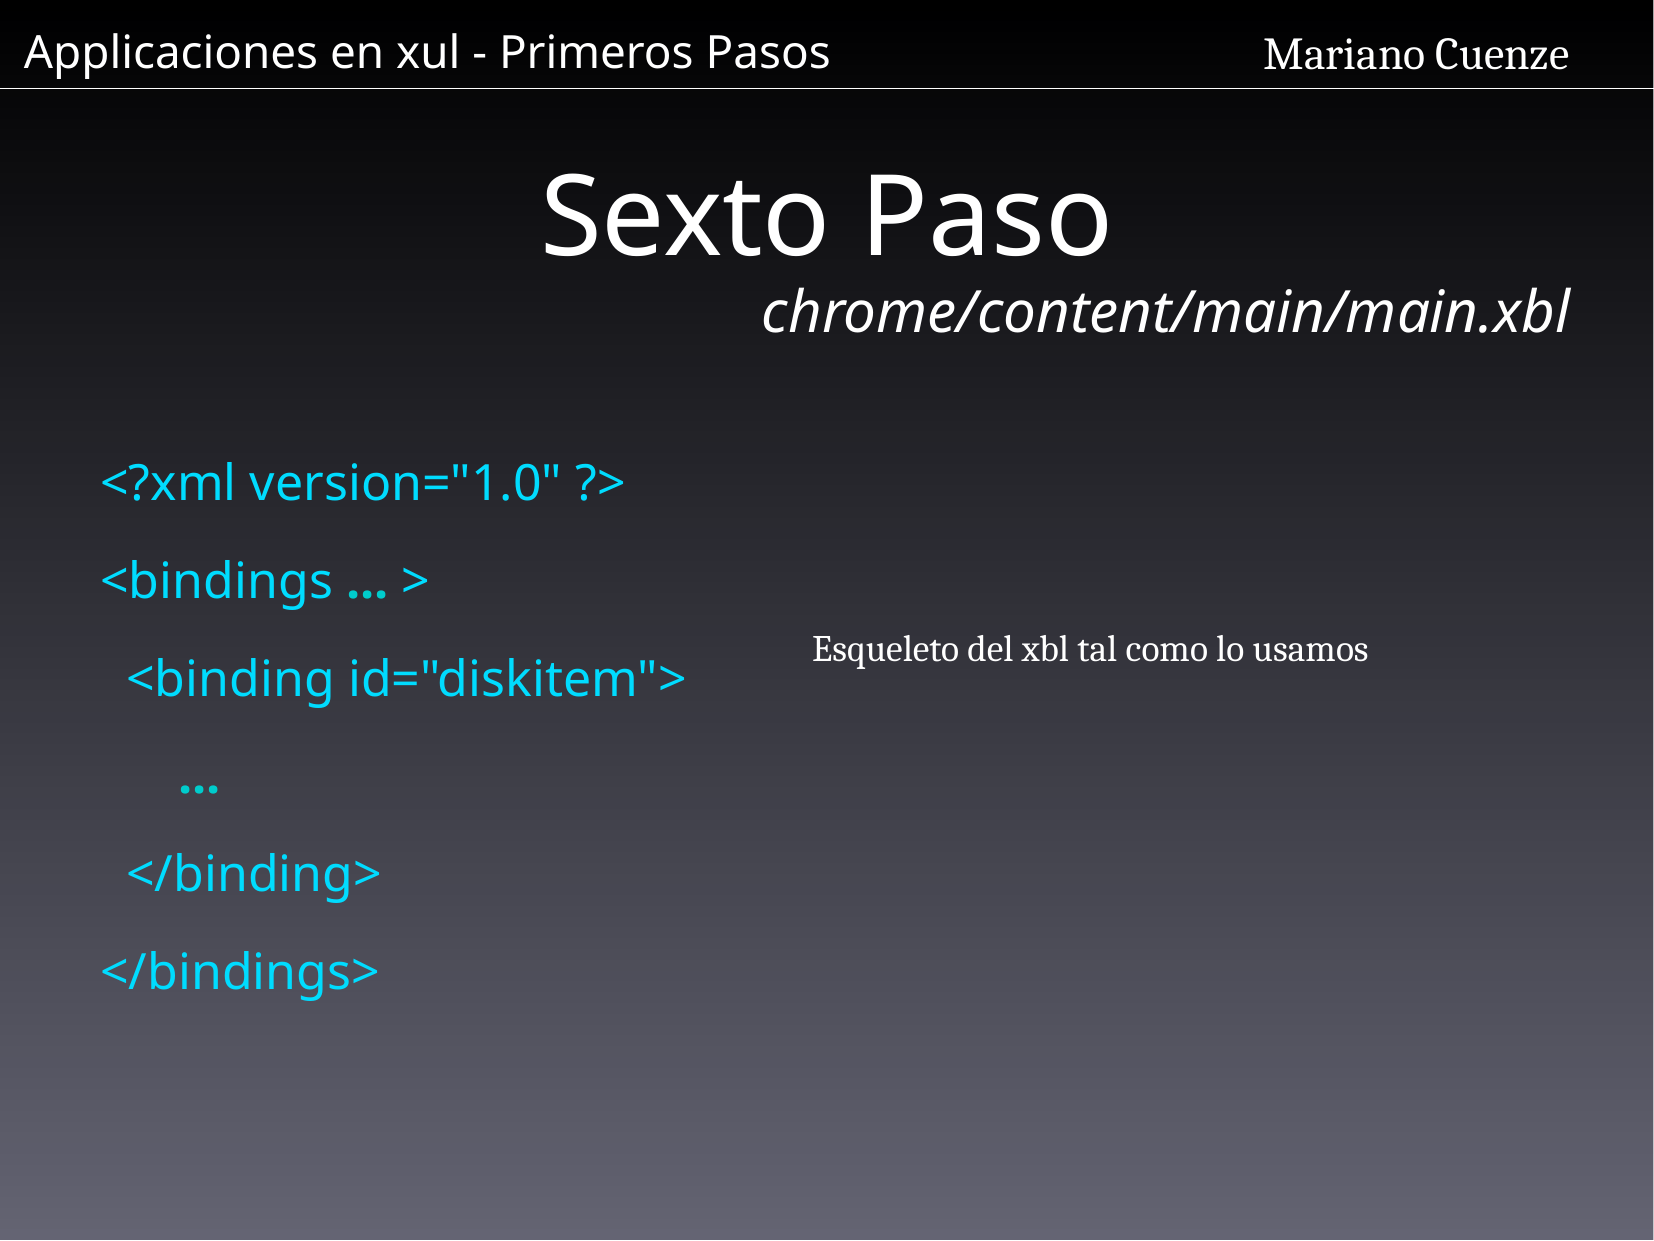

Applicaciones en xul - Primeros Pasos
Mariano Cuenze
# Sexto Paso
chrome/content/main/main.xbl
<?xml version="1.0" ?>
<bindings ... >
 <binding id="diskitem">
 ...
 </binding>
</bindings>
Esqueleto del xbl tal como lo usamos